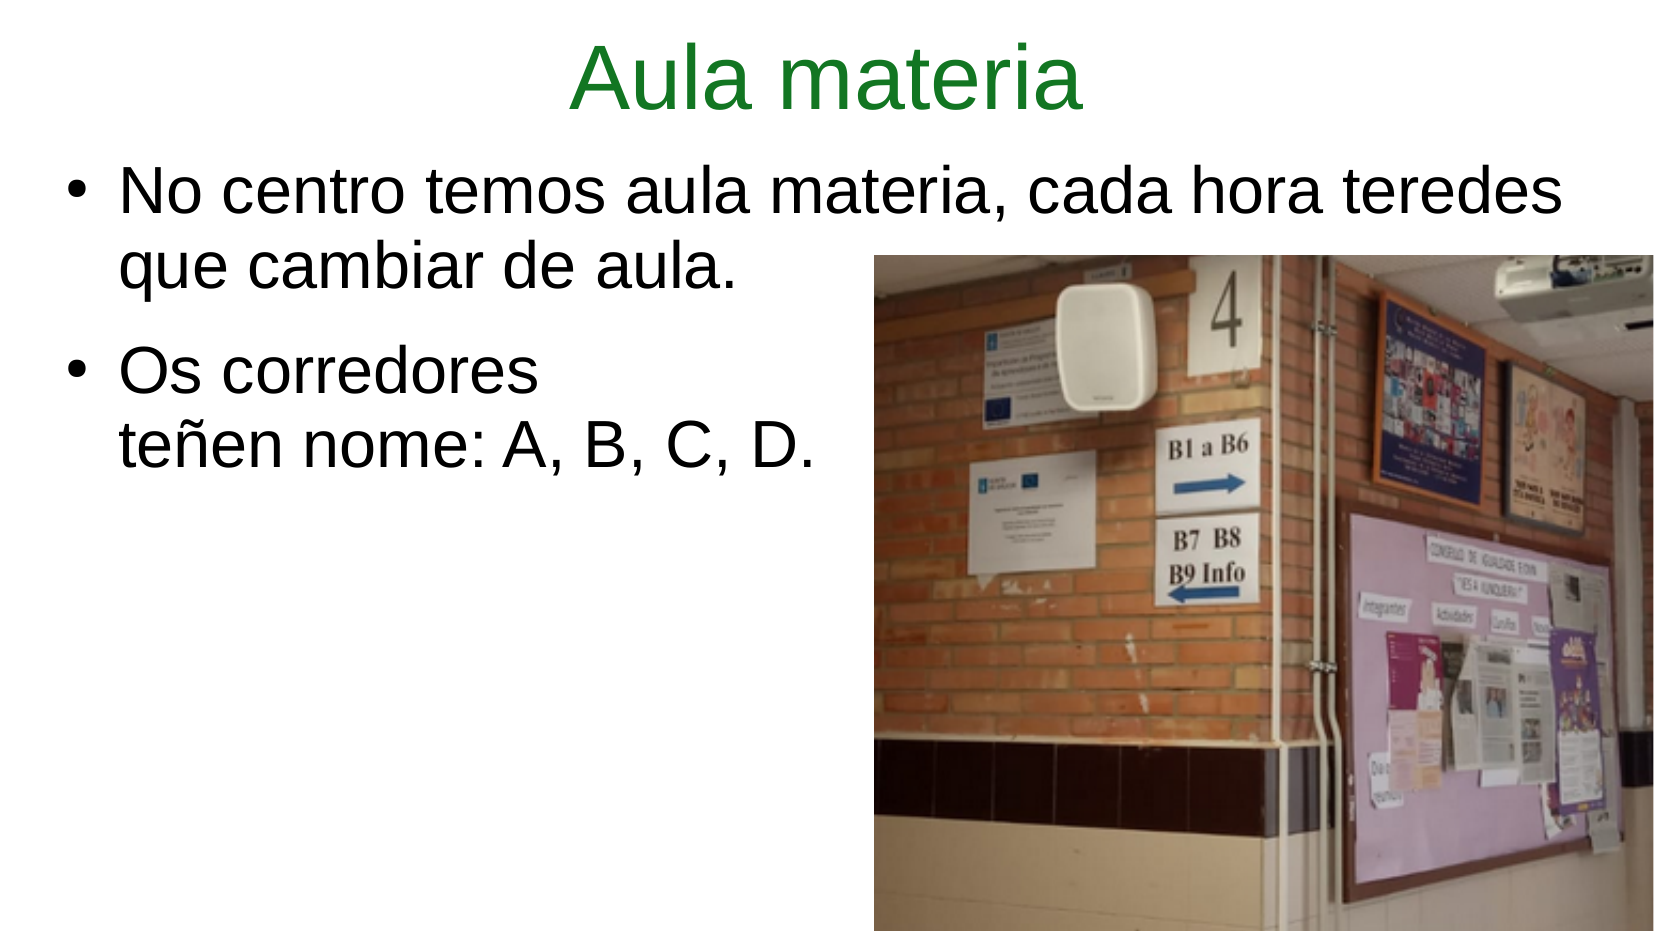

# Aula materia
No centro temos aula materia, cada hora teredes que cambiar de aula.
Os corredores teñen nome: A, B, C, D.